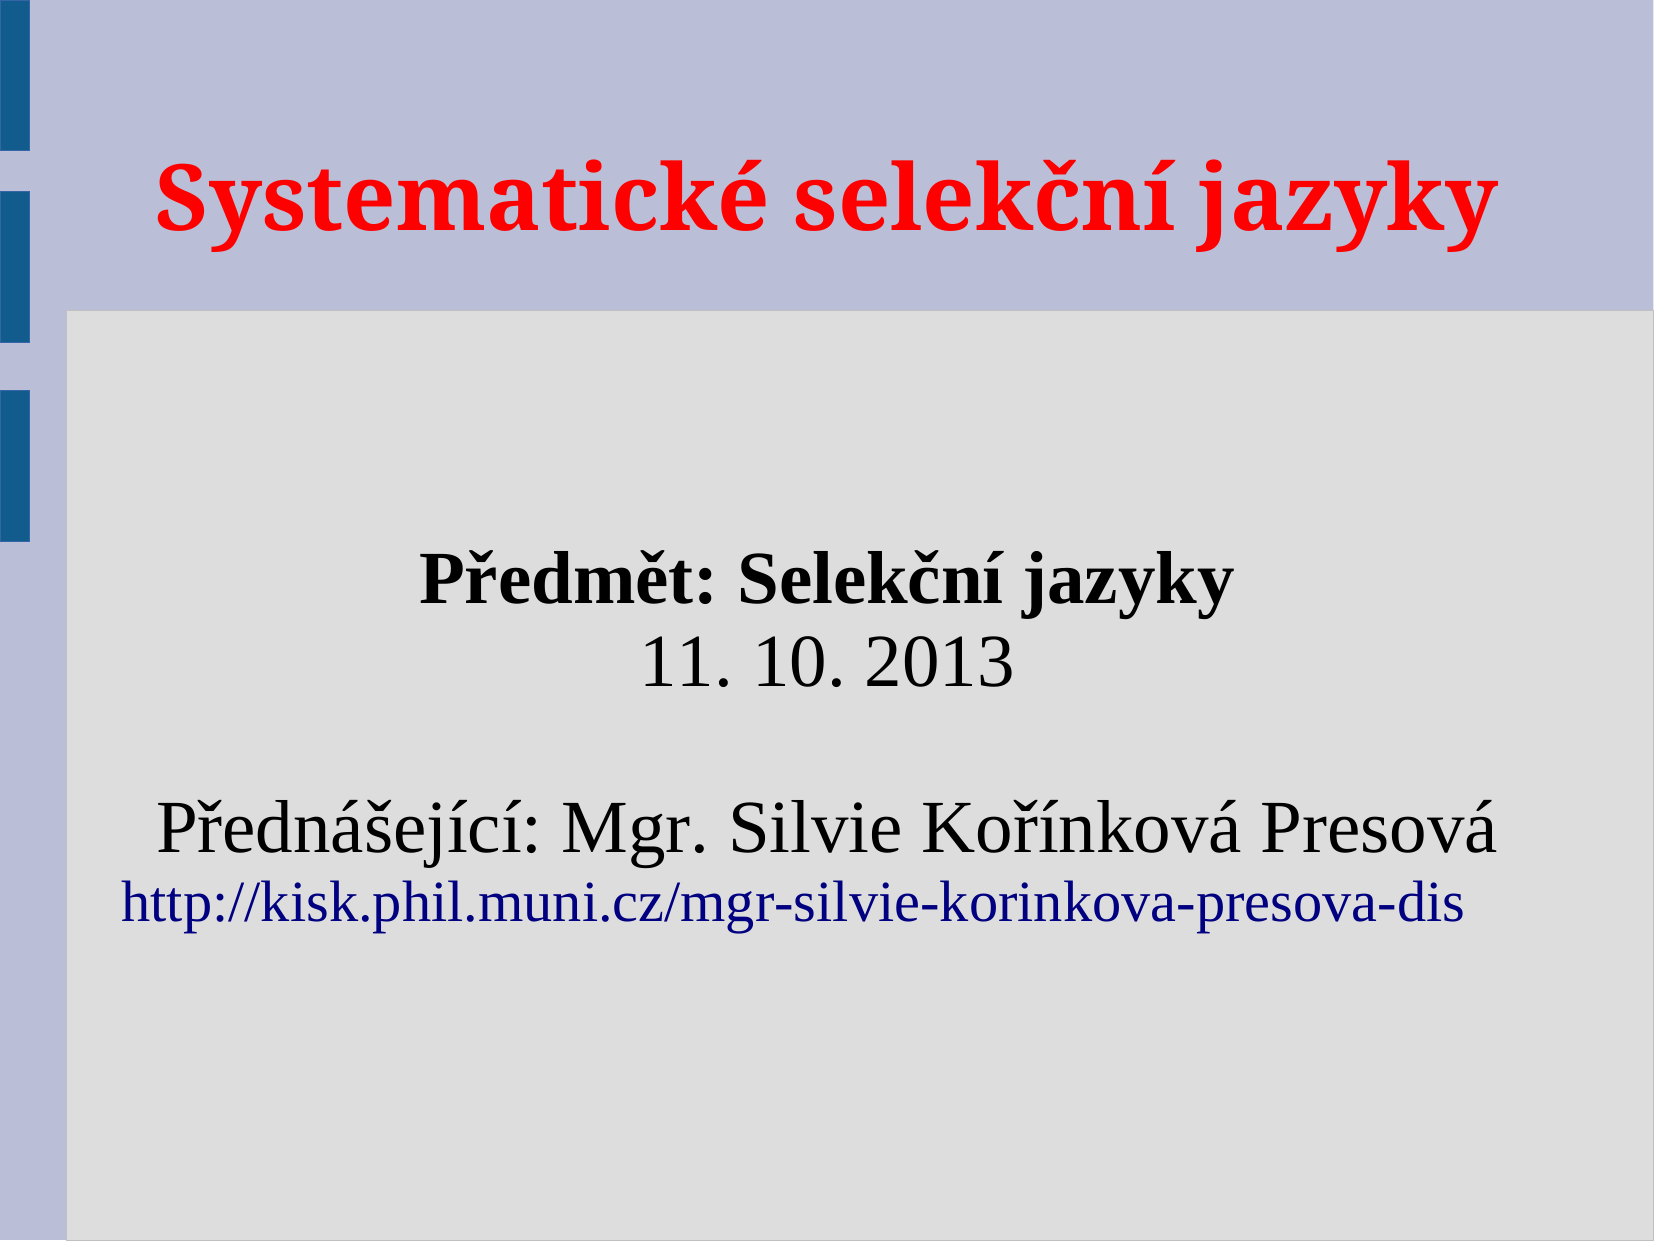

Systematické selekční jazyky
# Předmět: Selekční jazyky
11. 10. 2013
Přednášející: Mgr. Silvie Kořínková Presová
http://kisk.phil.muni.cz/mgr-silvie-korinkova-presova-dis